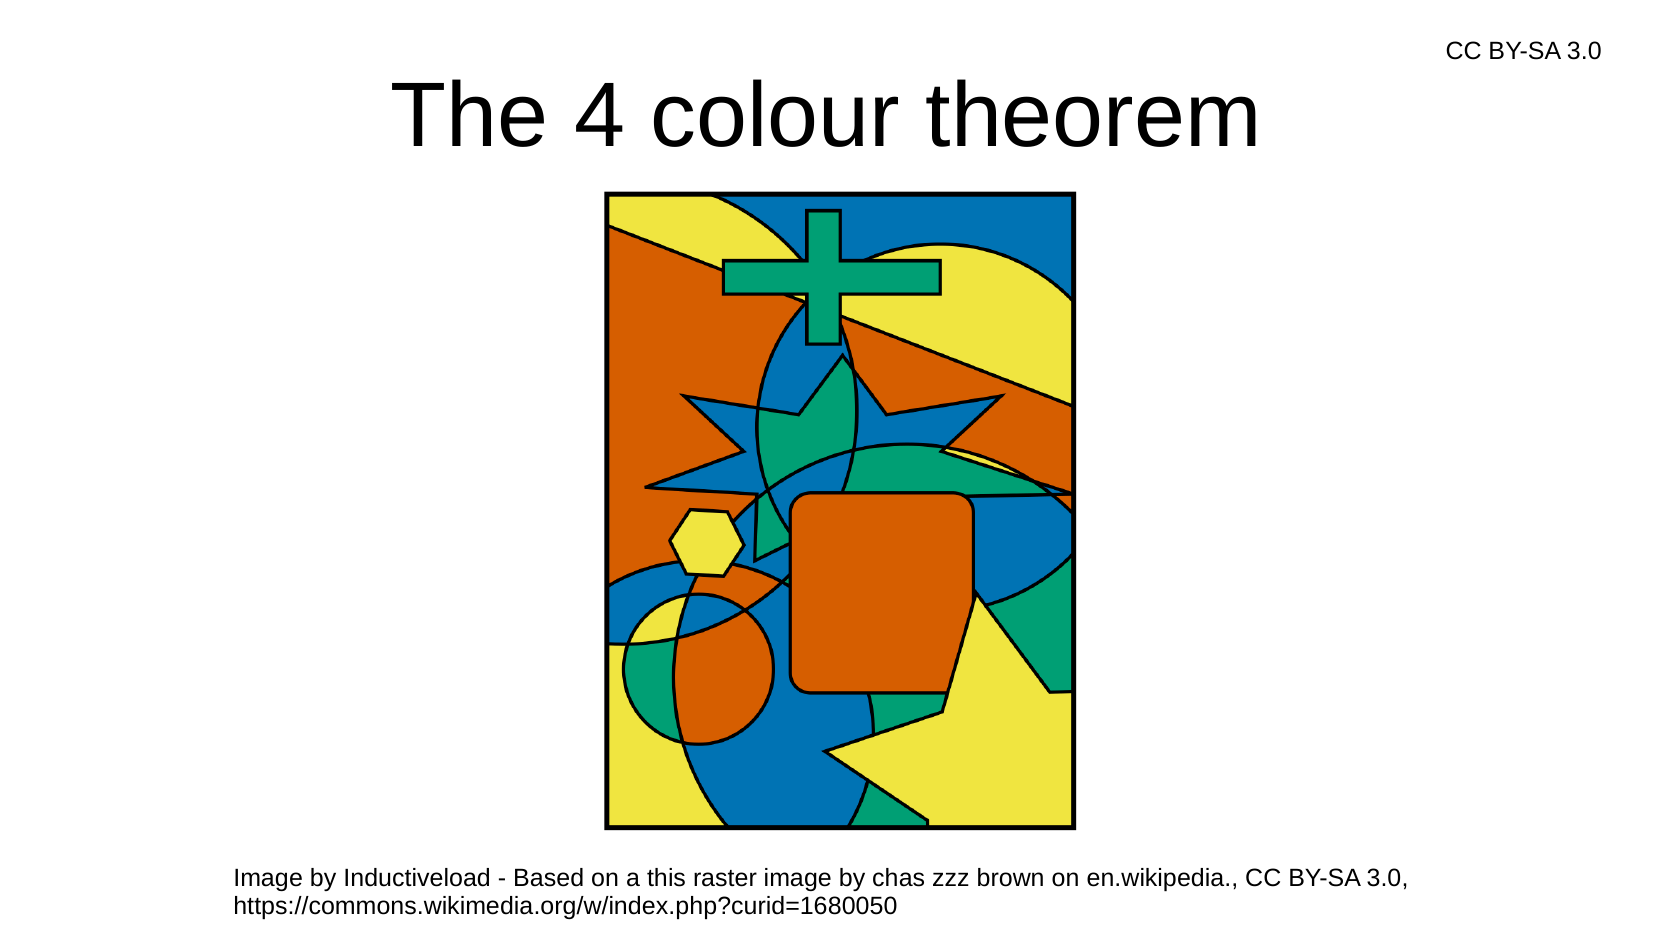

CC BY-SA 3.0
# The 4 colour theorem
Image by Inductiveload - Based on a this raster image by chas zzz brown on en.wikipedia., CC BY-SA 3.0, https://commons.wikimedia.org/w/index.php?curid=1680050